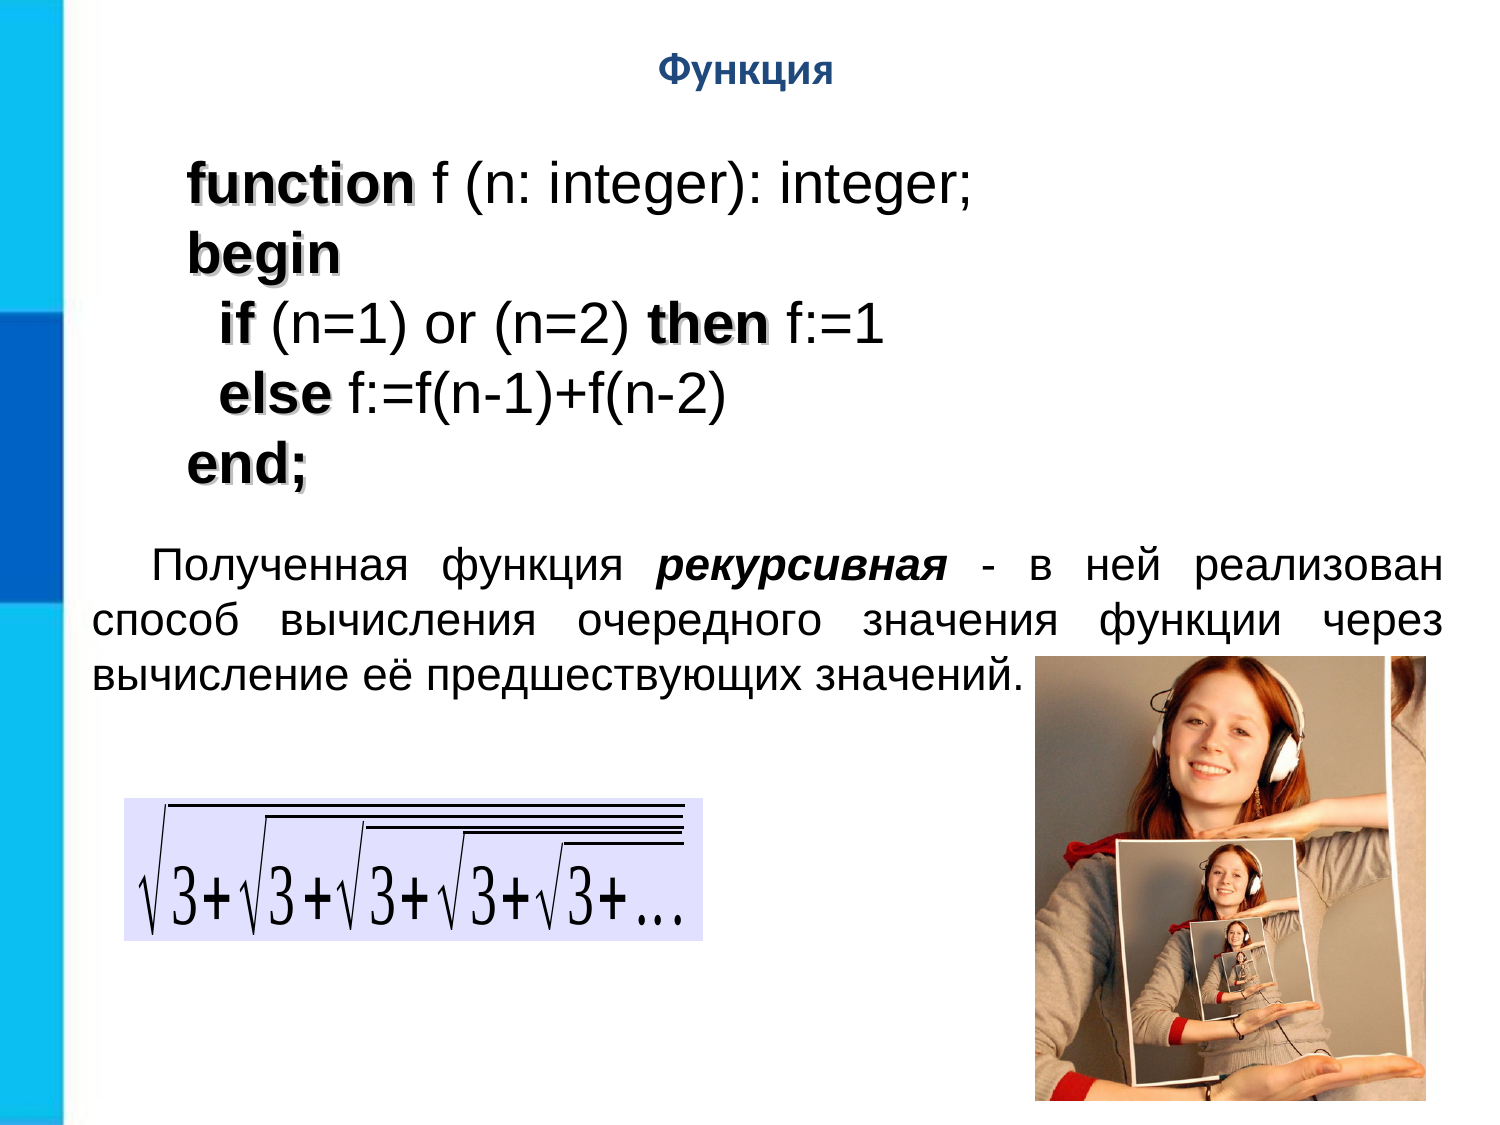

Функция
function f (n: integer): integer;
begin
 if (n=1) or (n=2) then f:=1
 else f:=f(n-1)+f(n-2)
end;
Полученная функция рекурсивная - в ней реализован способ вычисления очередного значения функции через вычисление её предшествующих значений.